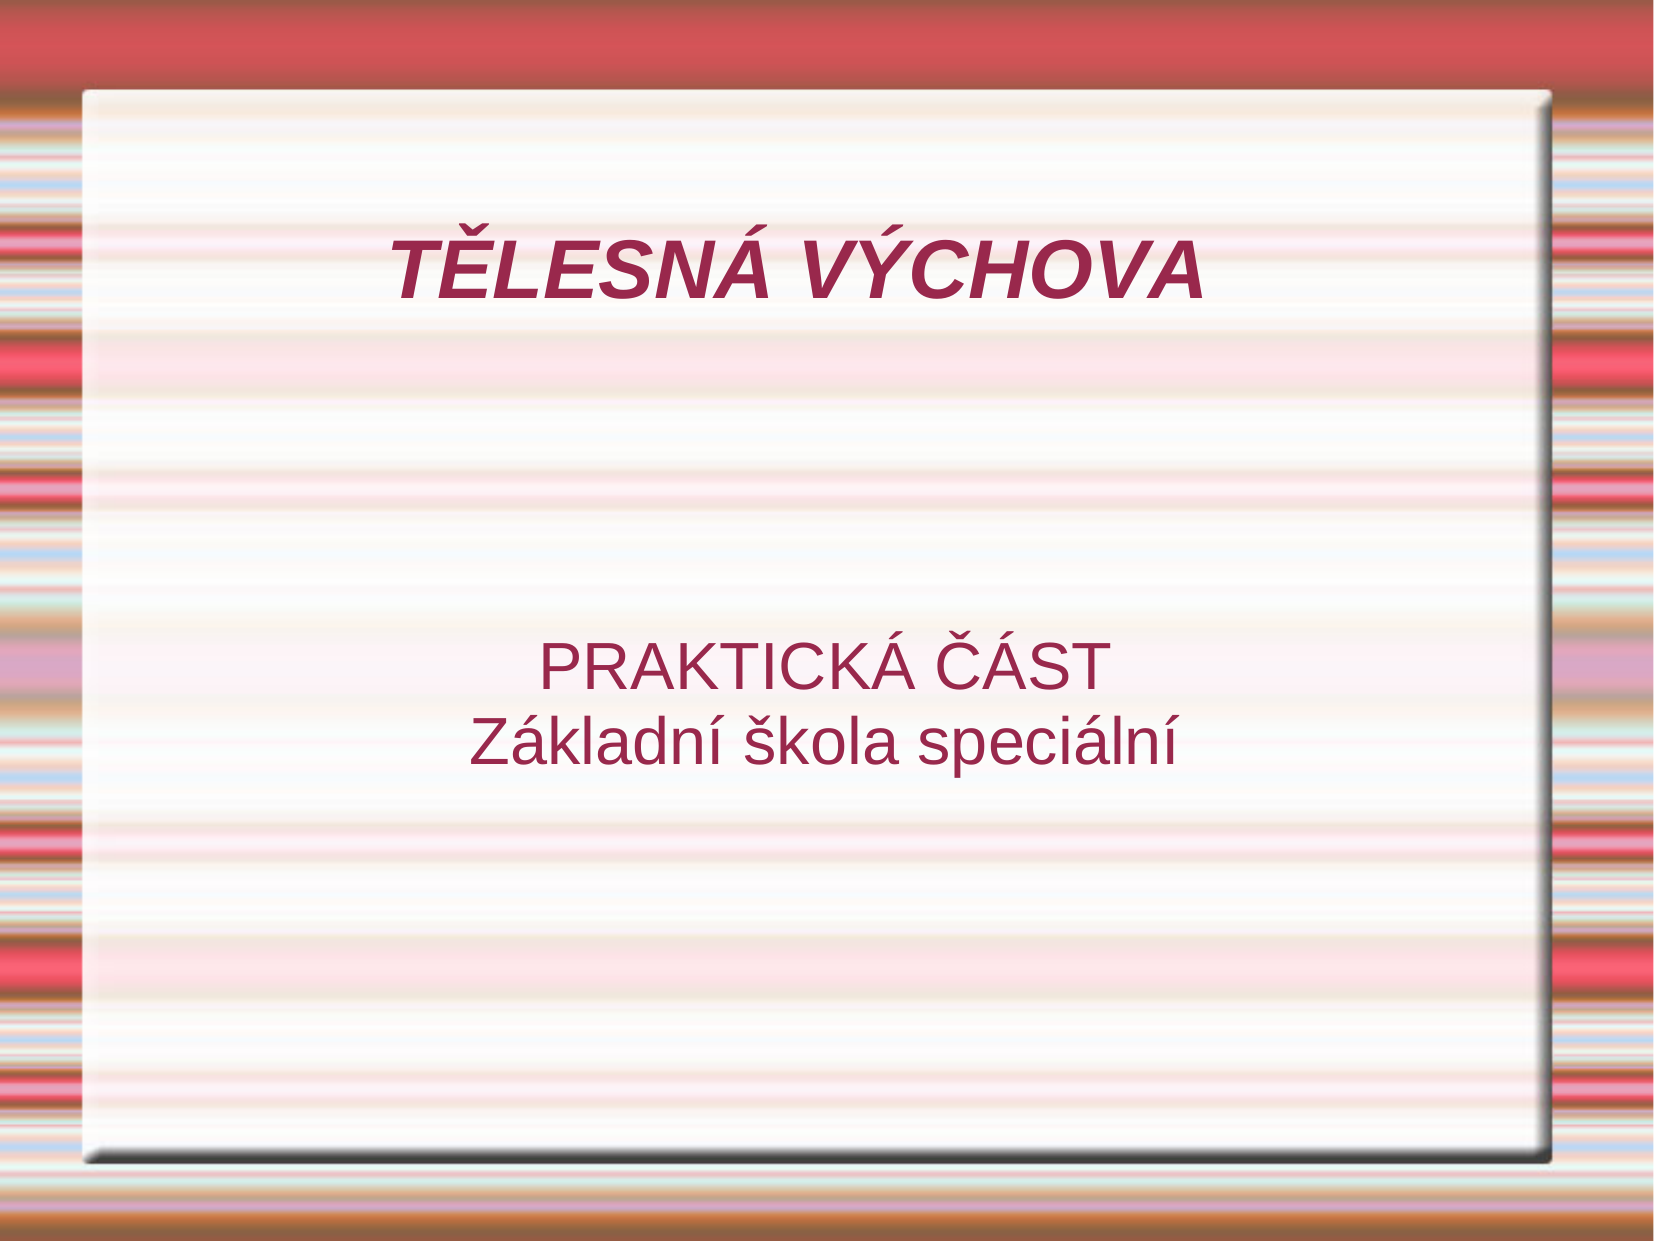

# TĚLESNÁ VÝCHOVA
PRAKTICKÁ ČÁST
Základní škola speciální